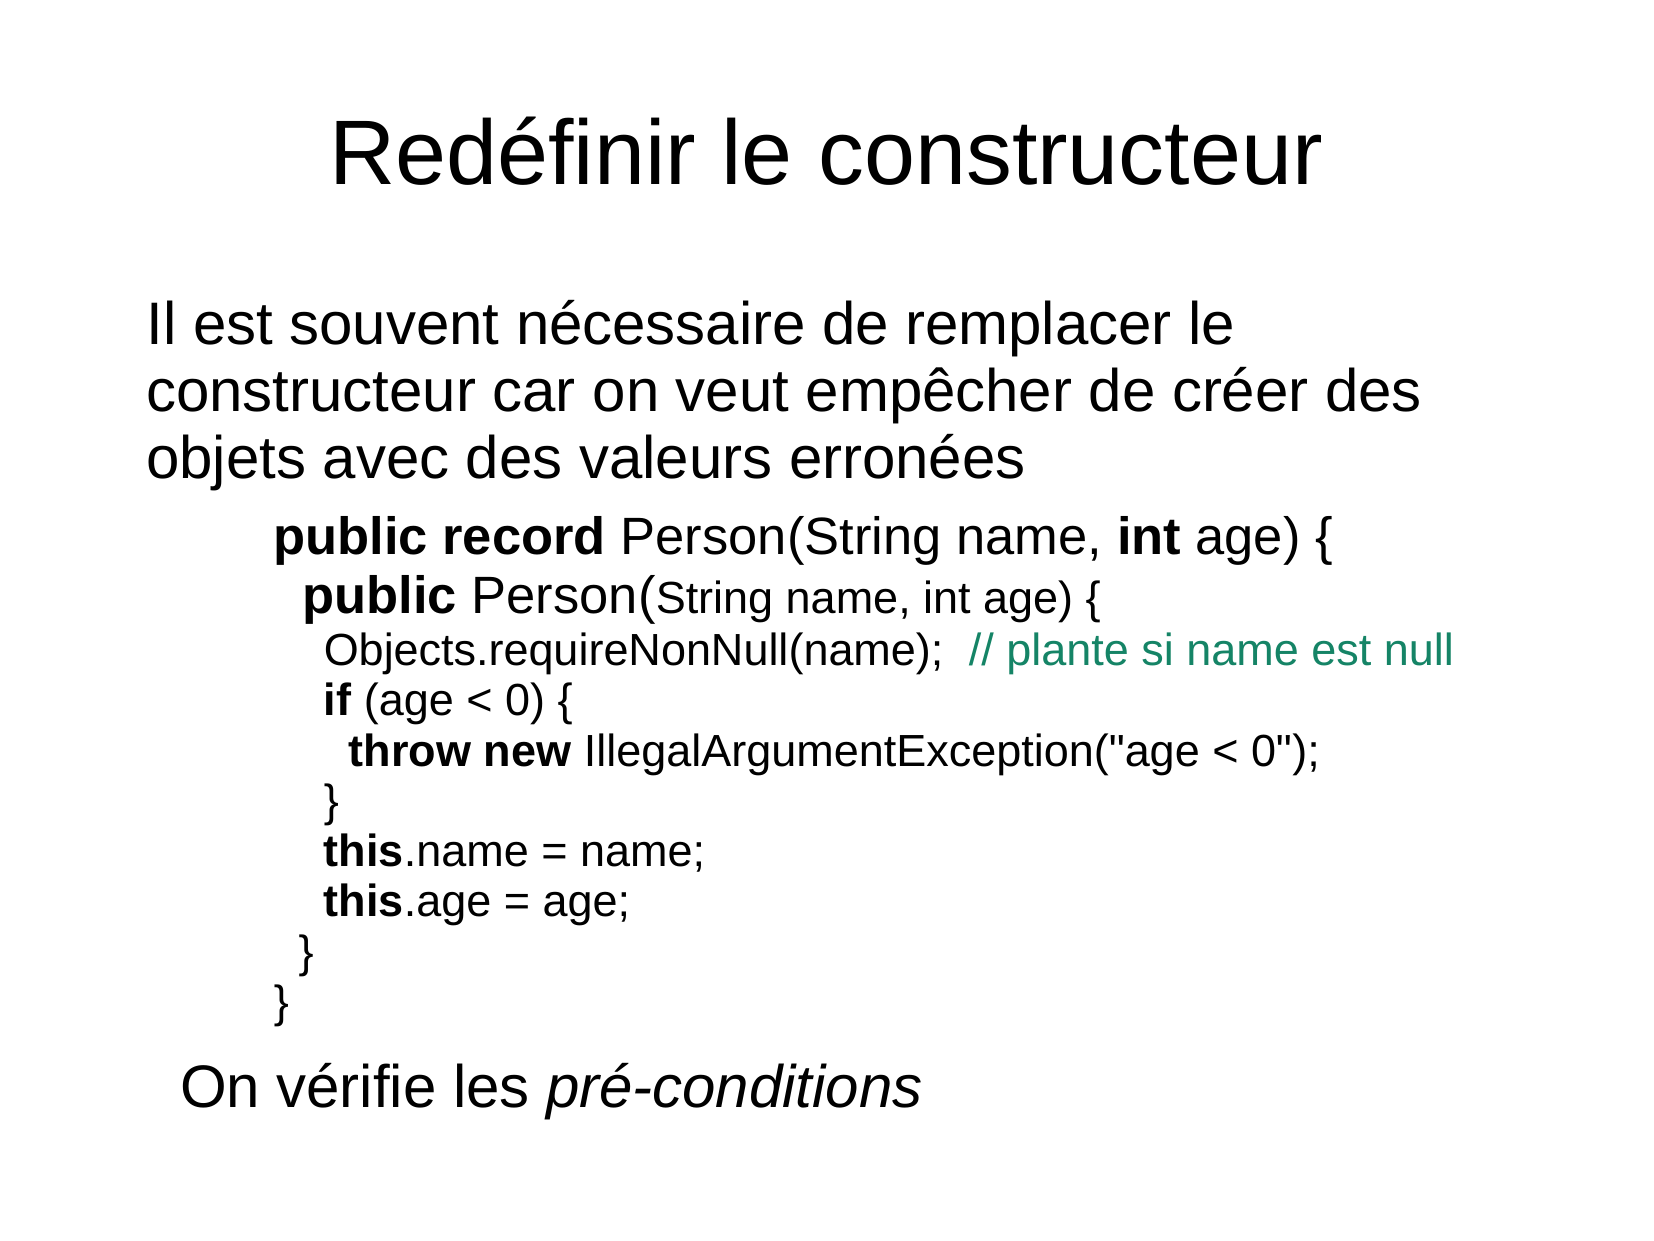

# Redéfinir le constructeur
Il est souvent nécessaire de remplacer le constructeur car on veut empêcher de créer des objets avec des valeurs erronées
public record Person(String name, int age) {
 public Person(String name, int age) {
 Objects.requireNonNull(name); // plante si name est null
 if (age < 0) {
 throw new IllegalArgumentException("age < 0");
 }
 this.name = name;
 this.age = age;
 }
}
 On vérifie les pré-conditions